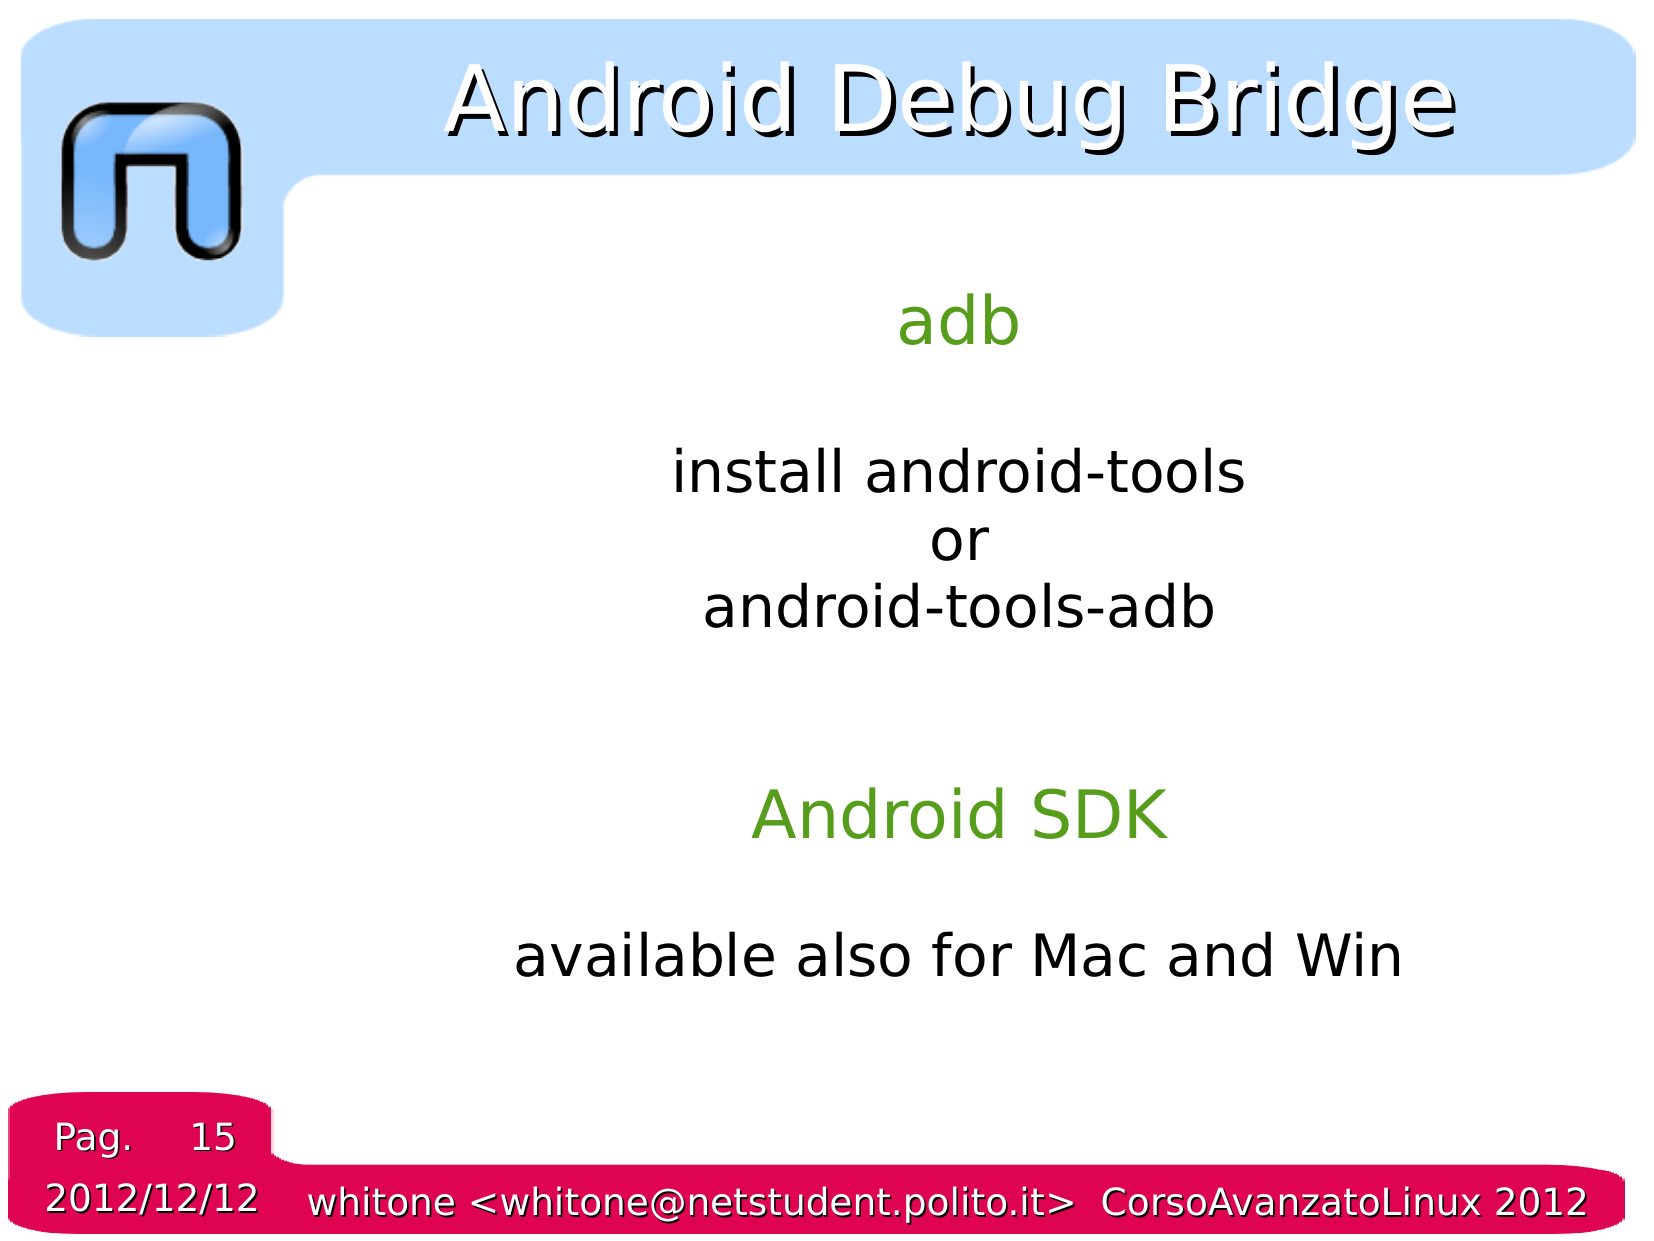

# Android Debug Bridge
adb
install android-tools
or
android-tools-adb
Android SDK
available also for Mac and Win
 Pag.
2012/12/12
whitone <whitone@netstudent.polito.it> CorsoAvanzatoLinux 2012